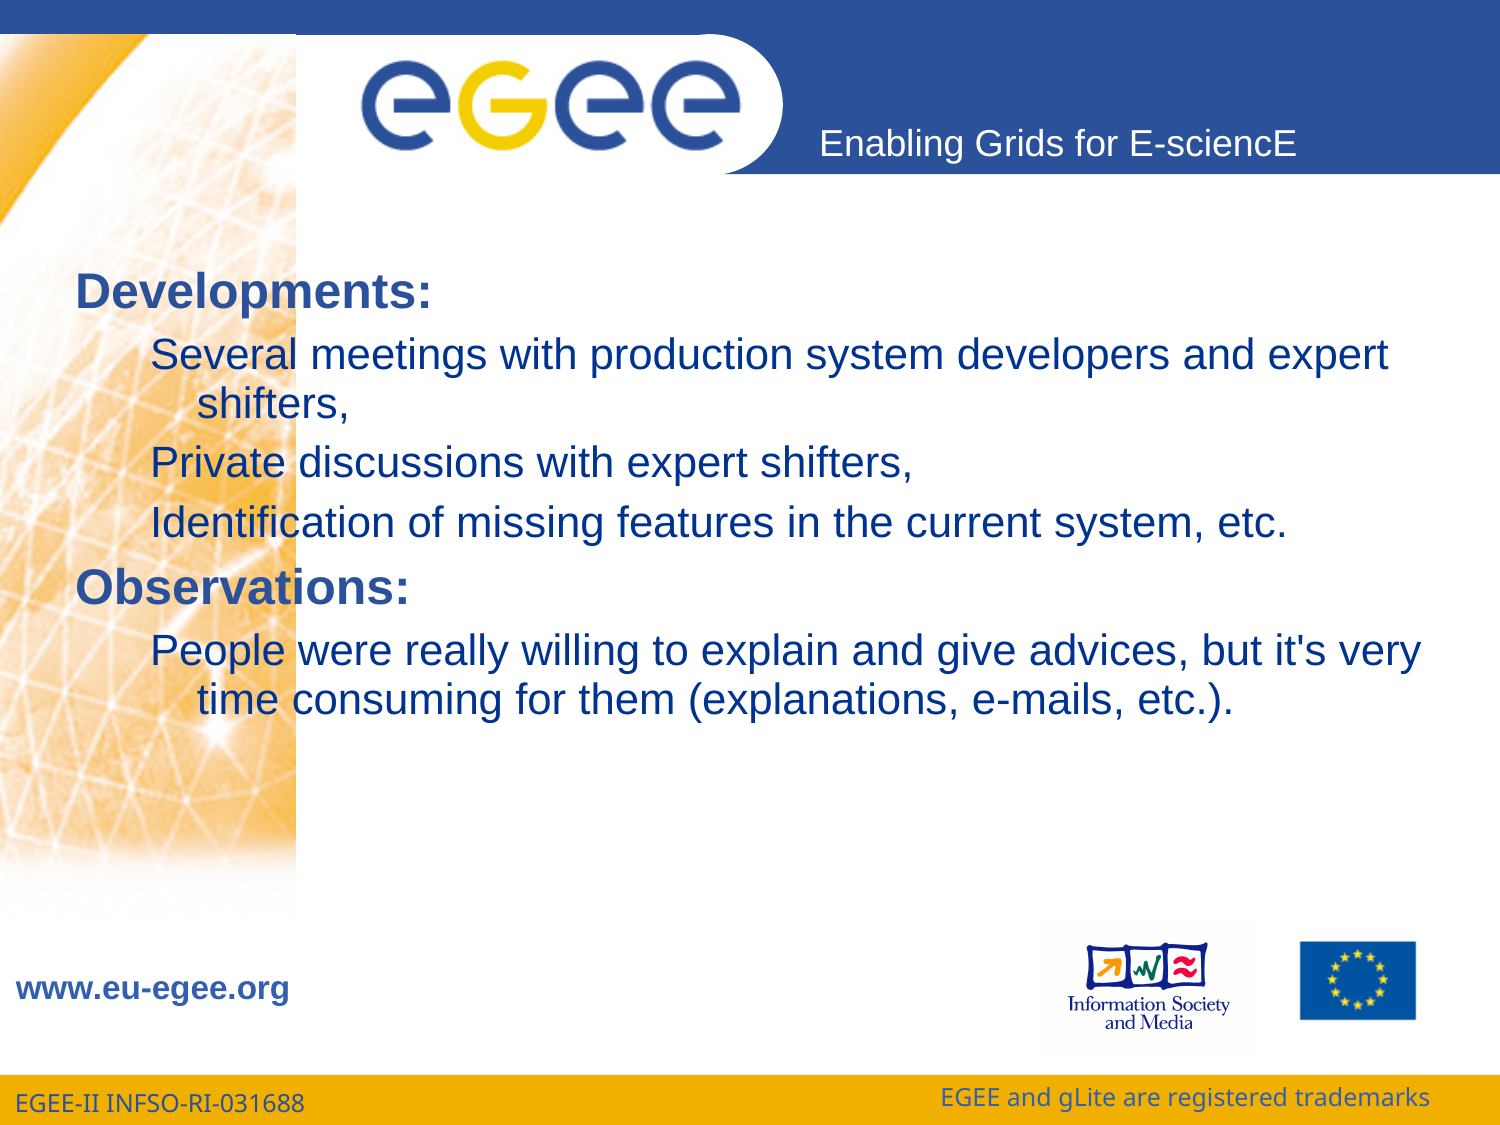

Developments:
Several meetings with production system developers and expert shifters,
Private discussions with expert shifters,
Identification of missing features in the current system, etc.
Observations:
People were really willing to explain and give advices, but it's very time consuming for them (explanations, e-mails, etc.).
#